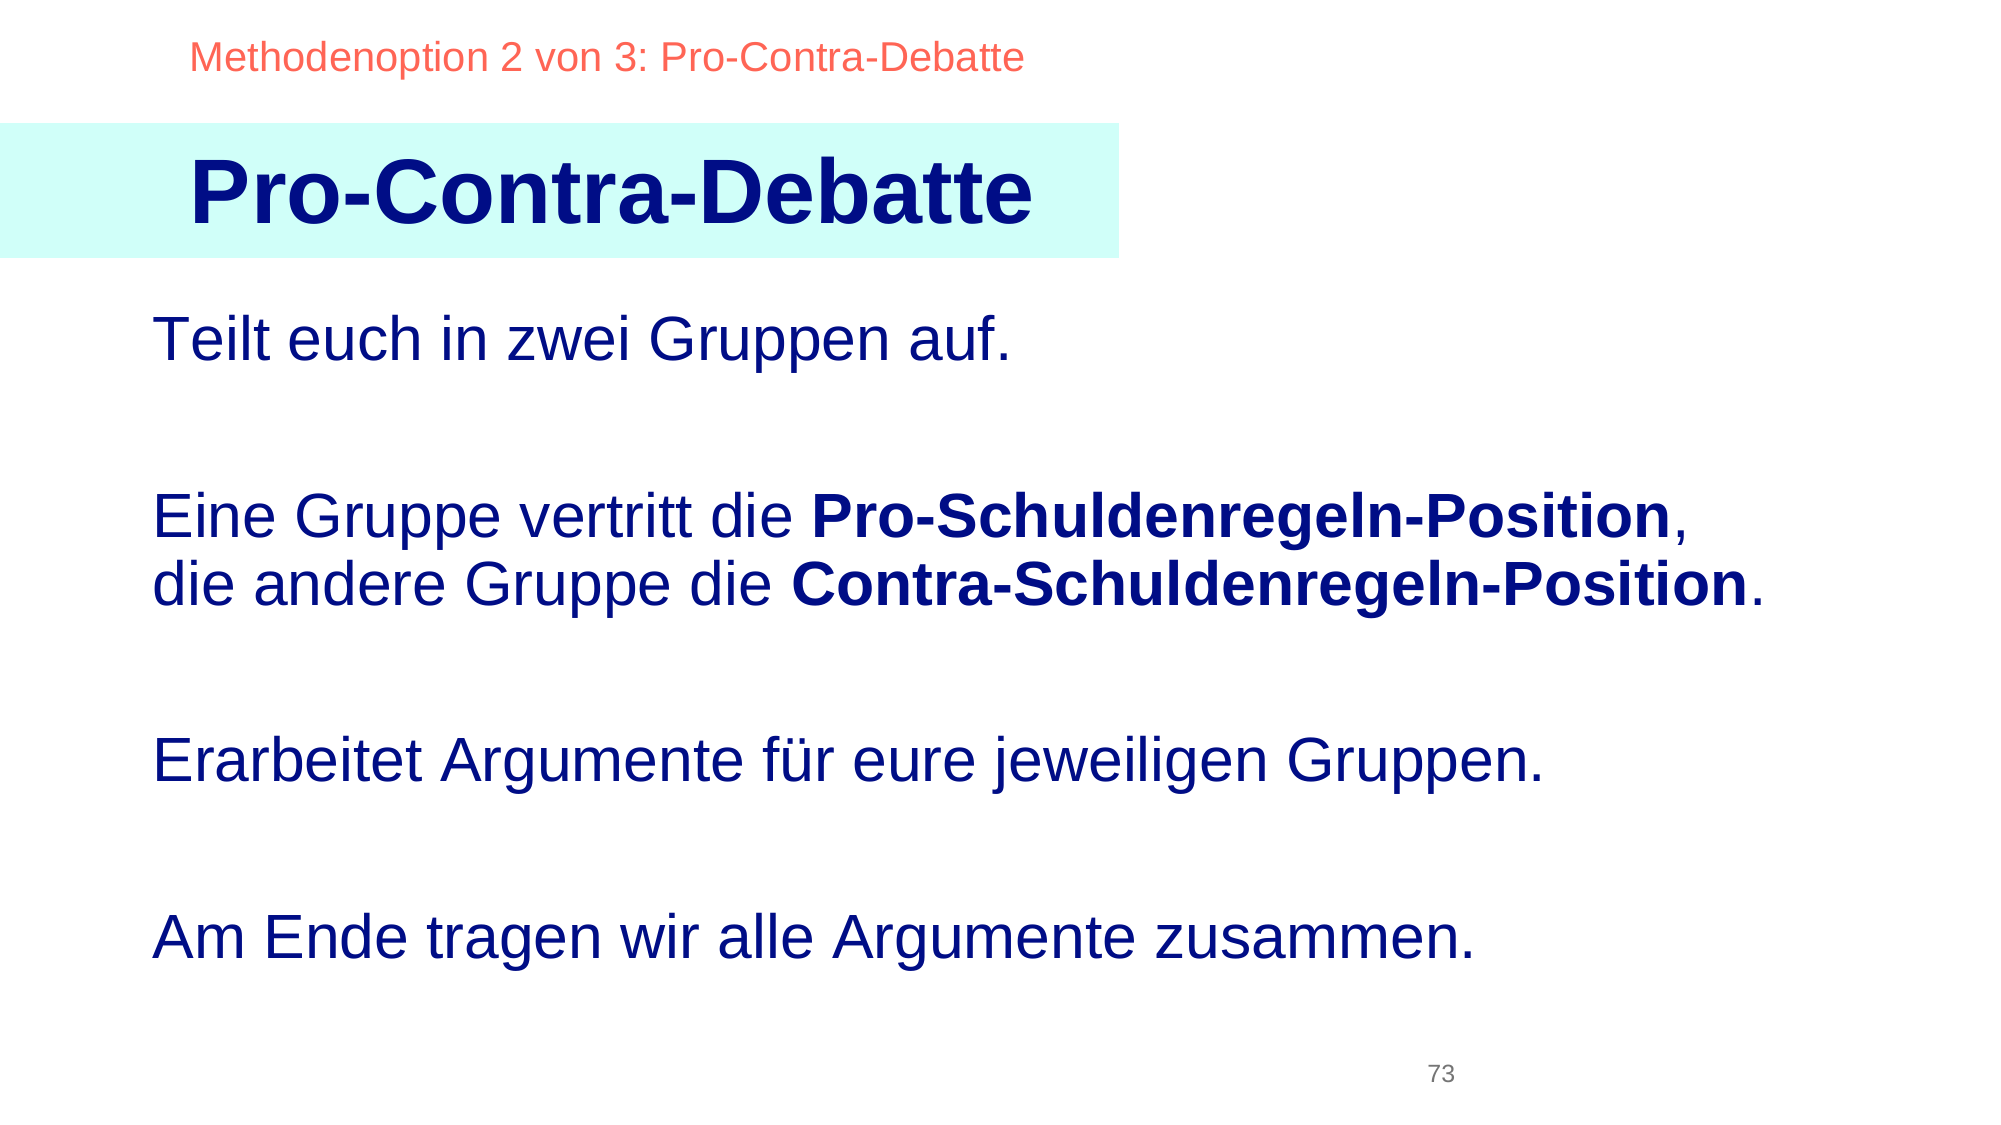

# Methodenoption 2 von 3: Pro-Contra-Debatte
Pro-Contra-Debatte
Teilt euch in zwei Gruppen auf.
Eine Gruppe vertritt die Pro-Schuldenregeln-Position,
die andere Gruppe die Contra-Schuldenregeln-Position.
Erarbeitet Argumente für eure jeweiligen Gruppen.
Am Ende tragen wir alle Argumente zusammen.